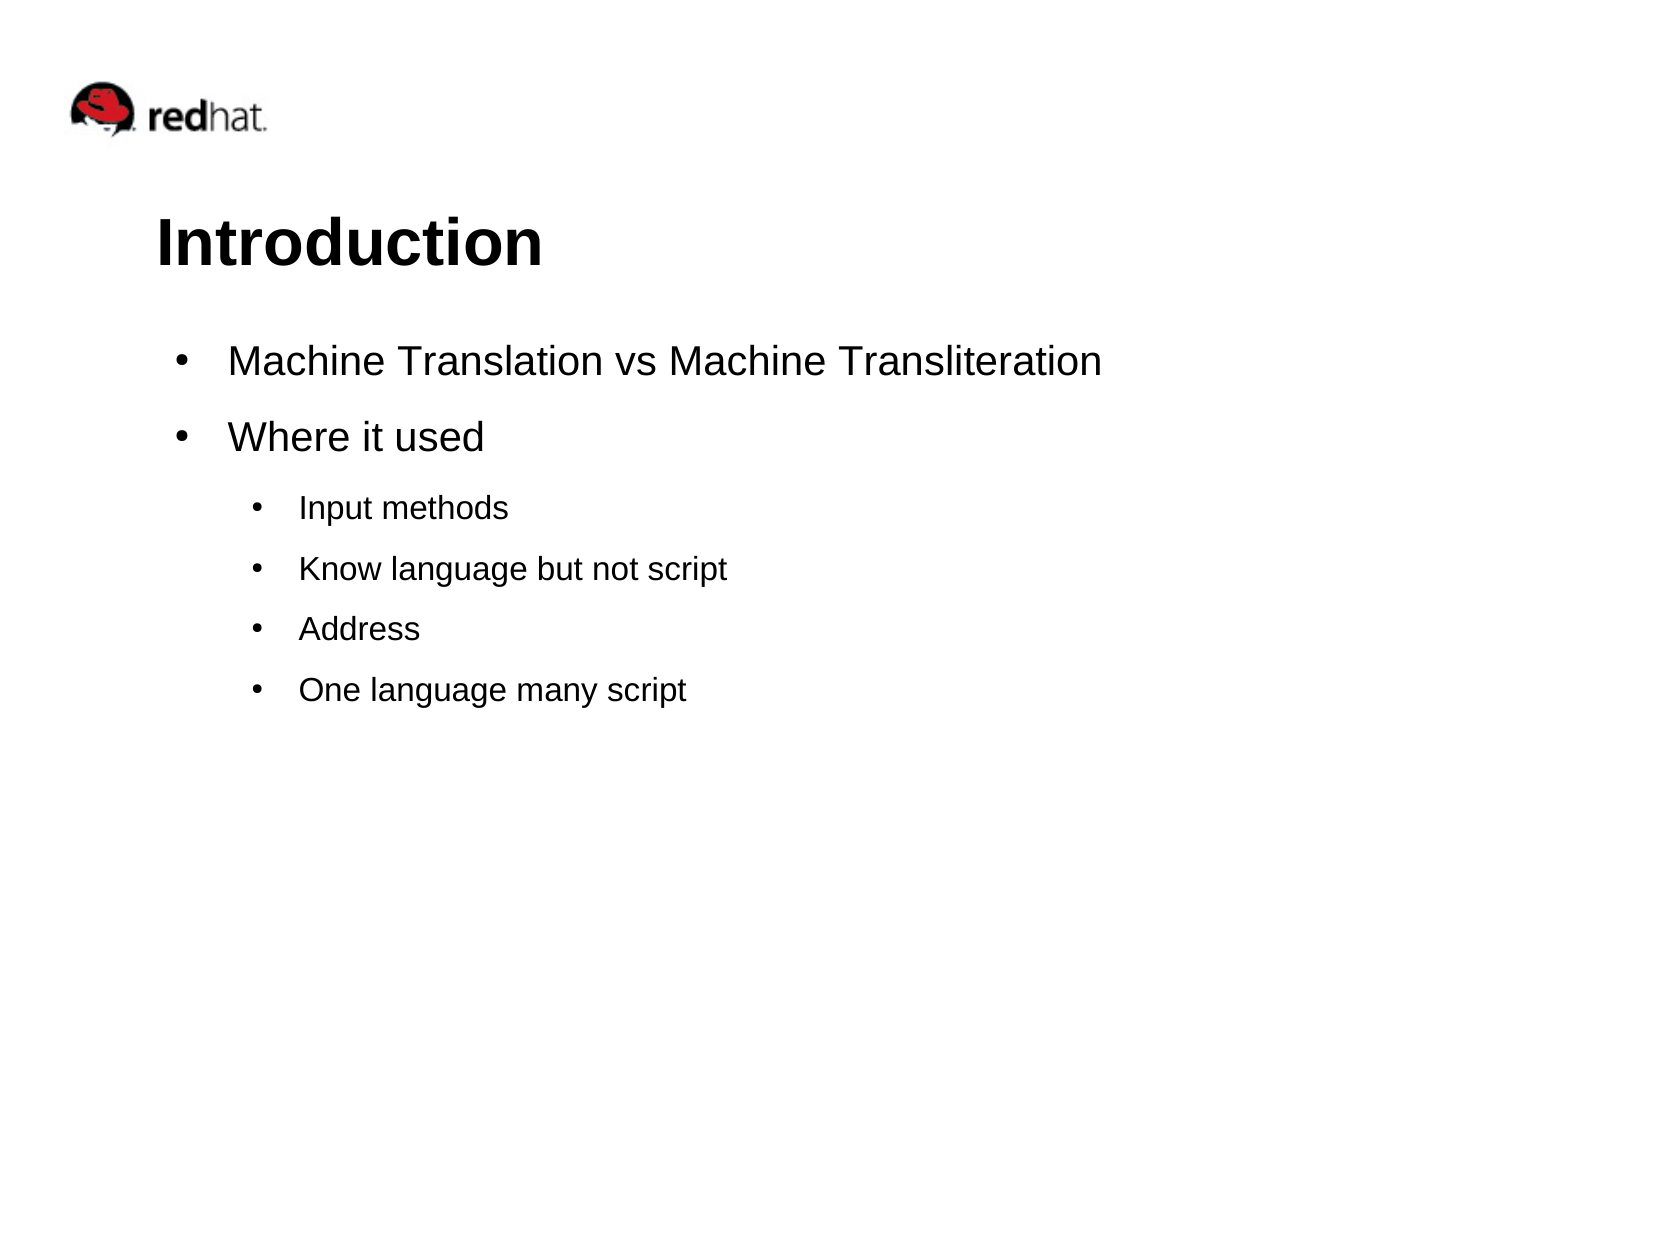

Introduction
# Machine Translation vs Machine Transliteration
Where it used
Input methods
Know language but not script
Address
One language many script